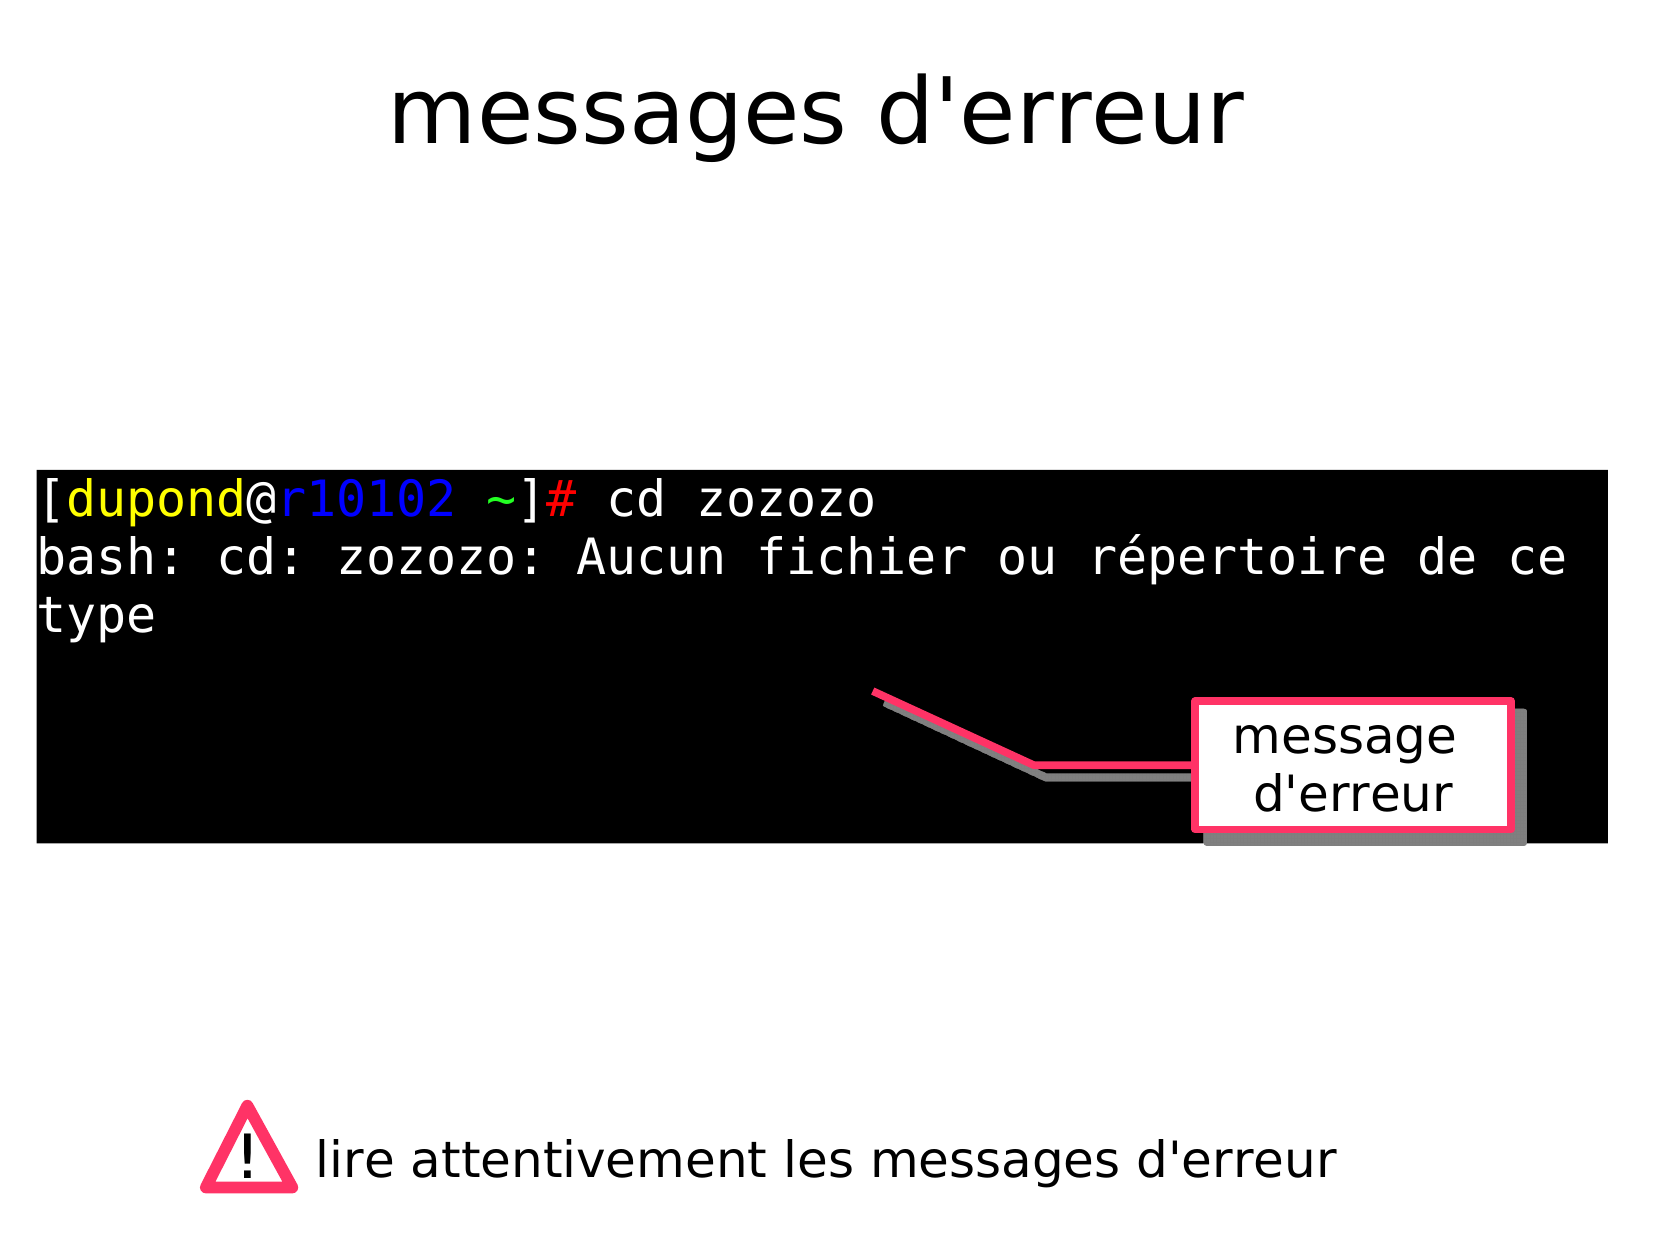

# messages d'erreur
[dupond@r10102 ~]# cd zozozo
bash: cd: zozozo: Aucun fichier ou répertoire de ce type
!
lire attentivement les messages d'erreur